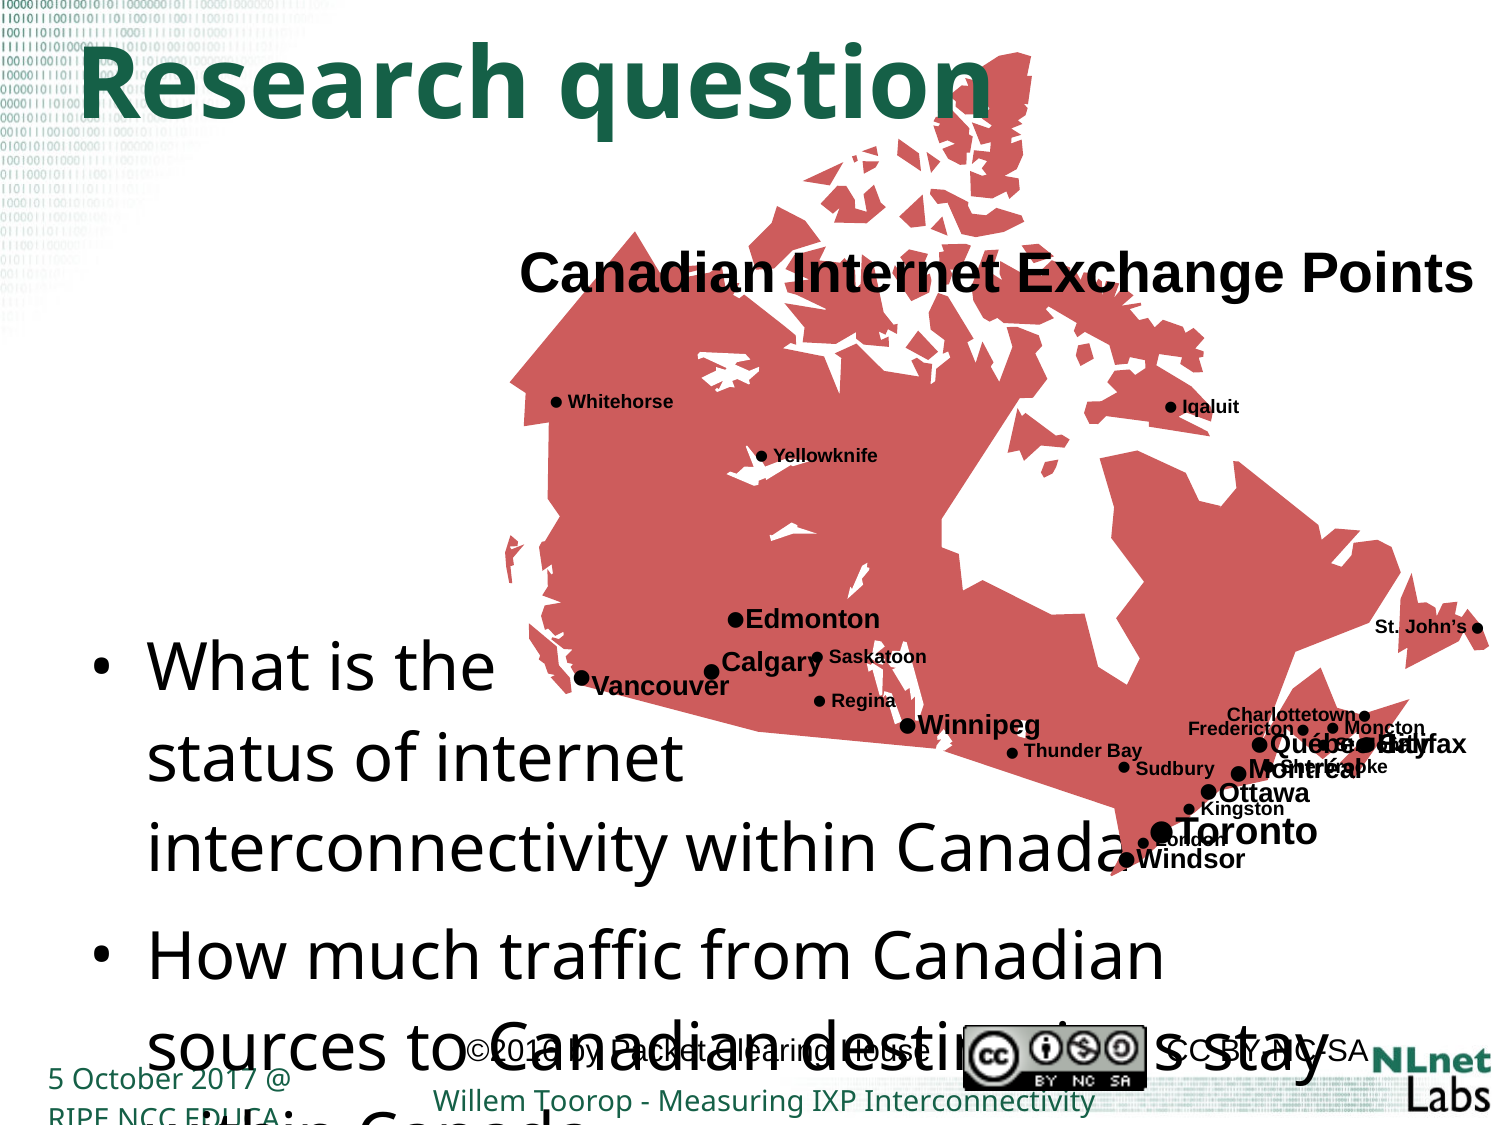

Research question
# What is the status of internet interconnectivity within Canada
How much traffic from Canadian sources to Canadian destinations stay within Canada
©2016 by Packet Clearing House CC BY-NC-SA